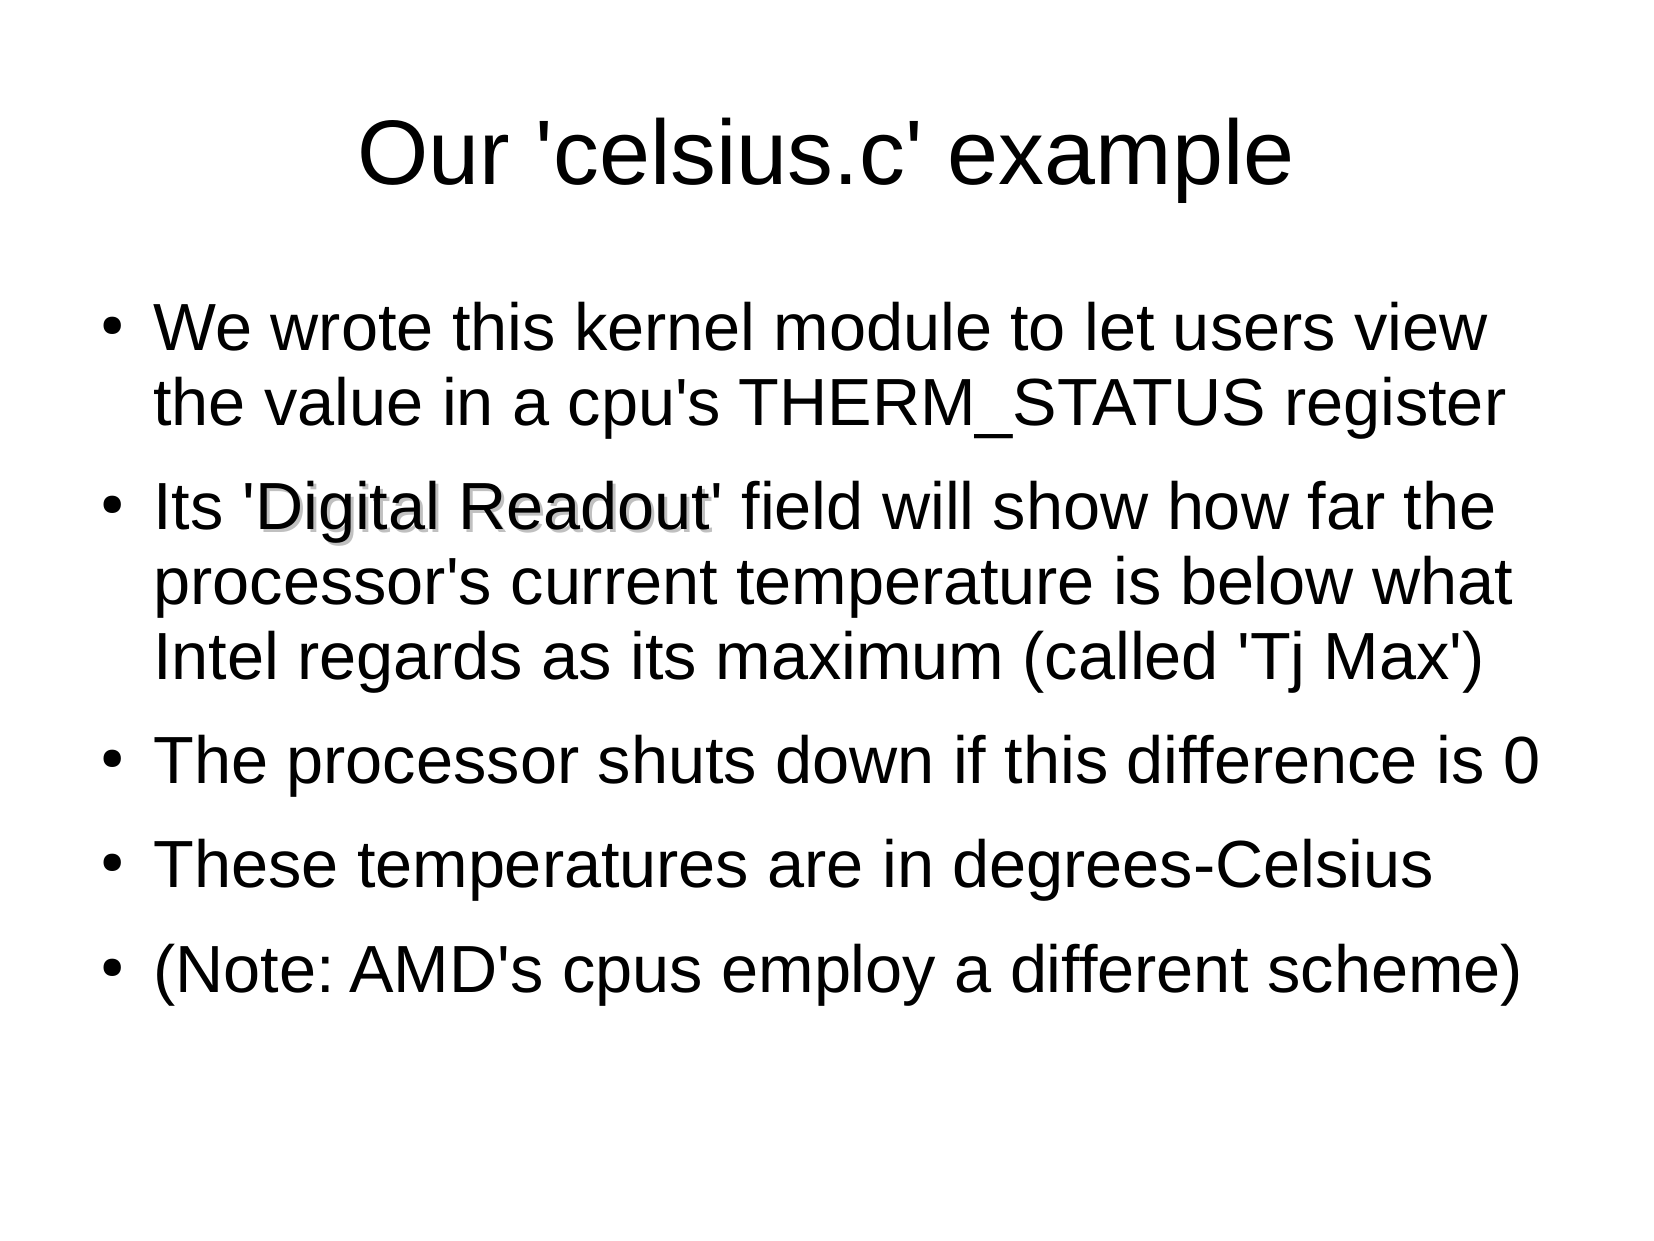

# Our 'celsius.c' example
We wrote this kernel module to let users view the value in a cpu's THERM_STATUS register
Its 'Digital Readout' field will show how far the processor's current temperature is below what Intel regards as its maximum (called 'Tj Max')
The processor shuts down if this difference is 0
These temperatures are in degrees-Celsius
(Note: AMD's cpus employ a different scheme)